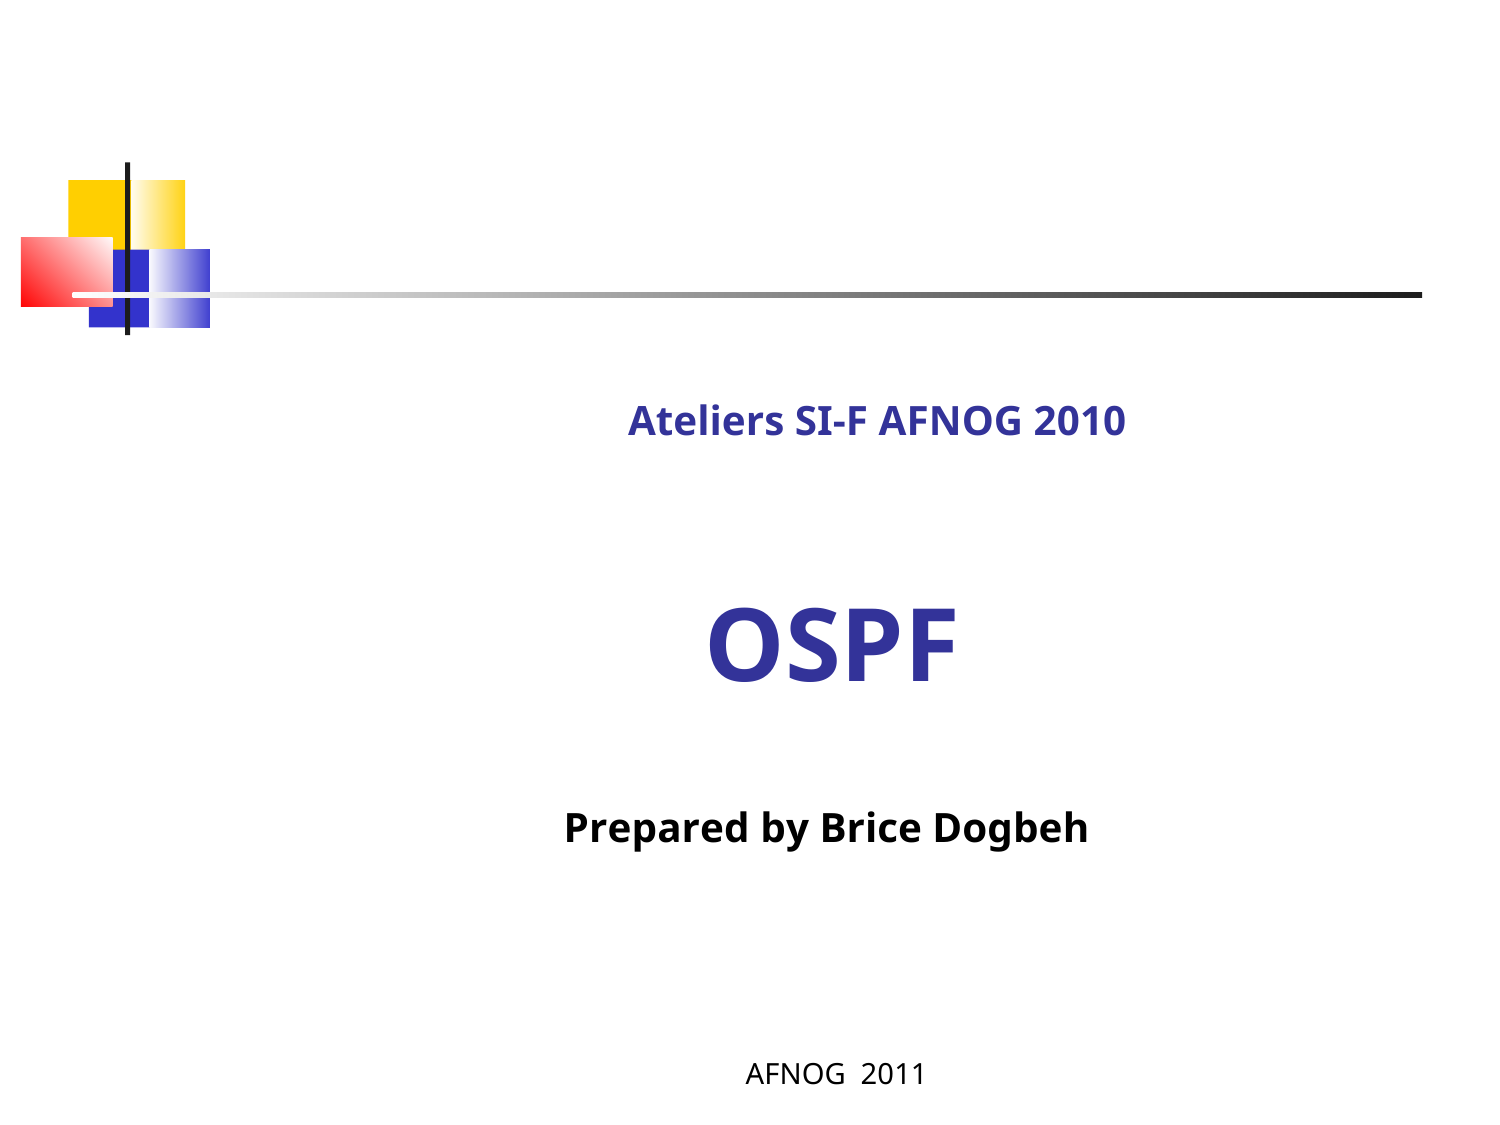

# Ateliers SI-F AFNOG 2010
OSPF
Prepared by Brice Dogbeh
AFNOG 2011